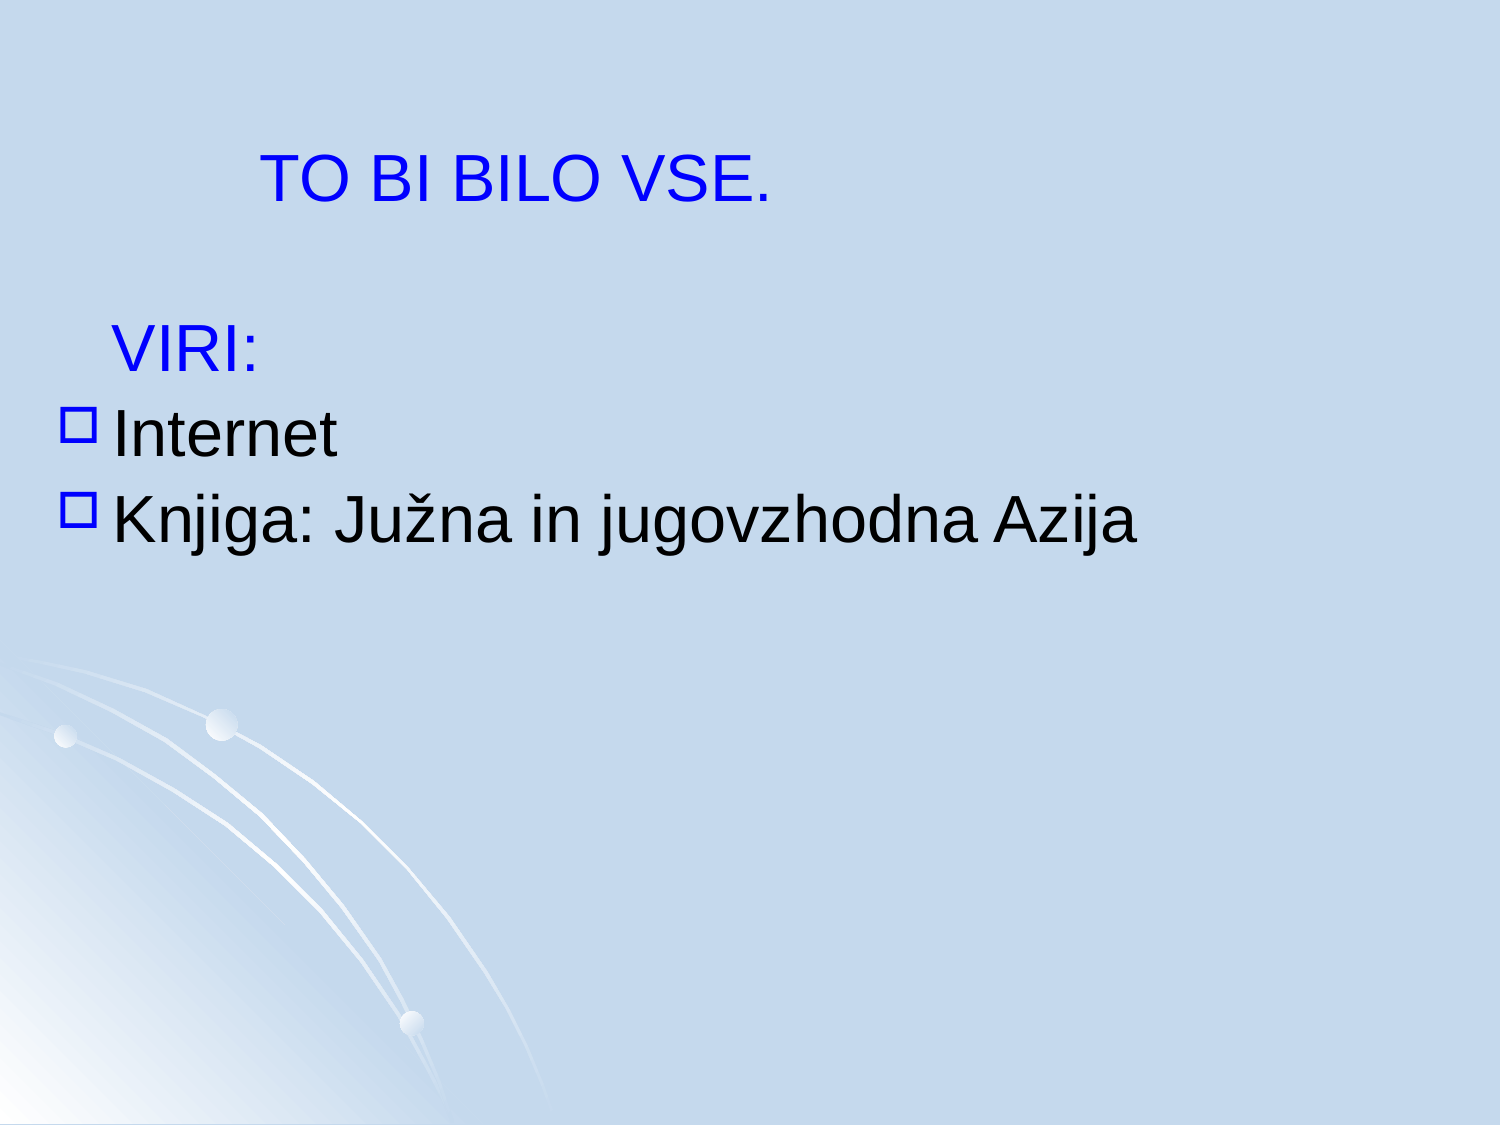

TO BI BILO VSE.
 VIRI:
Internet
Knjiga: Južna in jugovzhodna Azija
#